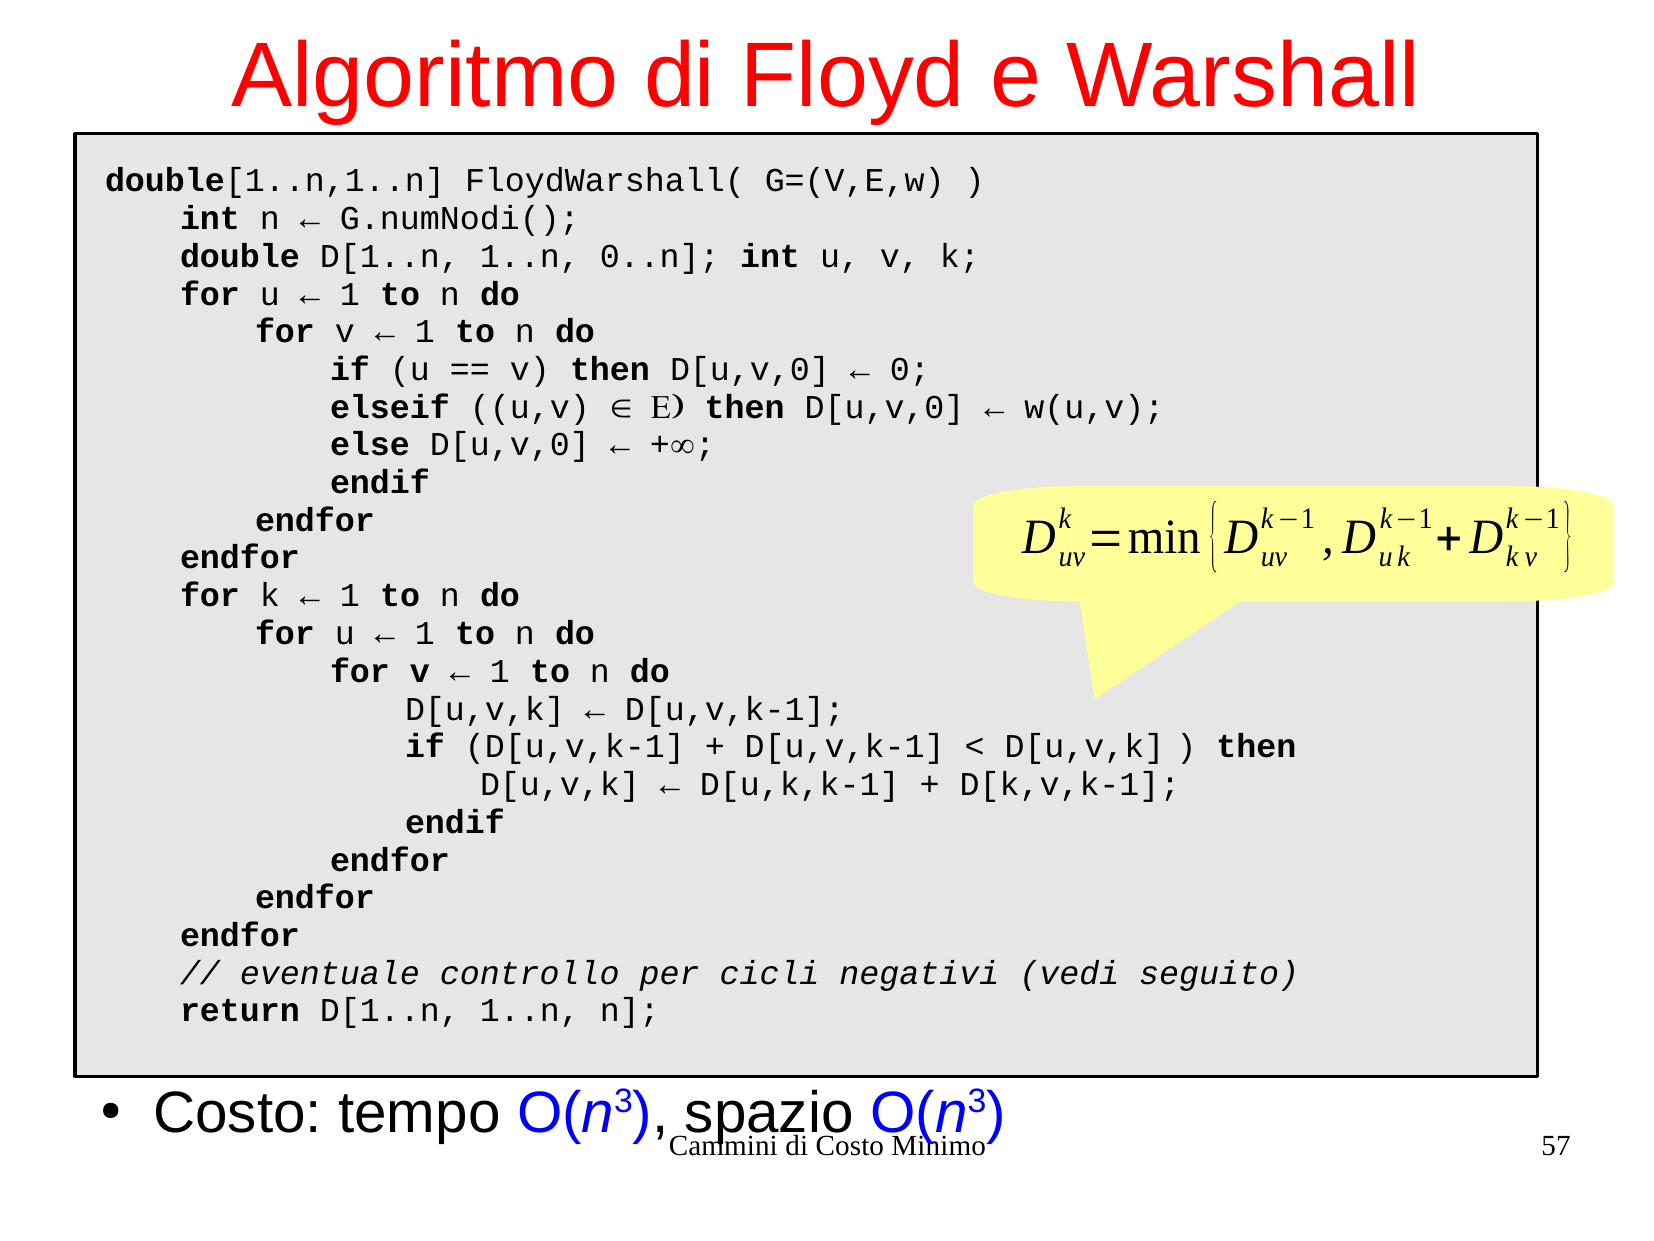

# Algoritmo di Floyd e Warshall
double[1..n,1..n] FloydWarshall( G=(V,E,w) )
	int n ← G.numNodi();
	double D[1..n, 1..n, 0..n]; int u, v, k;
	for u ← 1 to n do
		for v ← 1 to n do
			if (u == v) then D[u,v,0] ← 0;
			elseif ((u,v)  E) then D[u,v,0] ← w(u,v);
			else D[u,v,0] ← +;
			endif
		endfor
	endfor
	for k ← 1 to n do
		for u ← 1 to n do
			for v ← 1 to n do
				D[u,v,k] ← D[u,v,k-1];
				if (D[u,v,k-1] + D[u,v,k-1] < D[u,v,k] ) then
					D[u,v,k] ← D[u,k,k-1] + D[k,v,k-1];
				endif
			endfor
		endfor
	endfor
	// eventuale controllo per cicli negativi (vedi seguito)
	return D[1..n, 1..n, n];
Costo: tempo O(n3), spazio O(n3)
Cammini di Costo Minimo
57